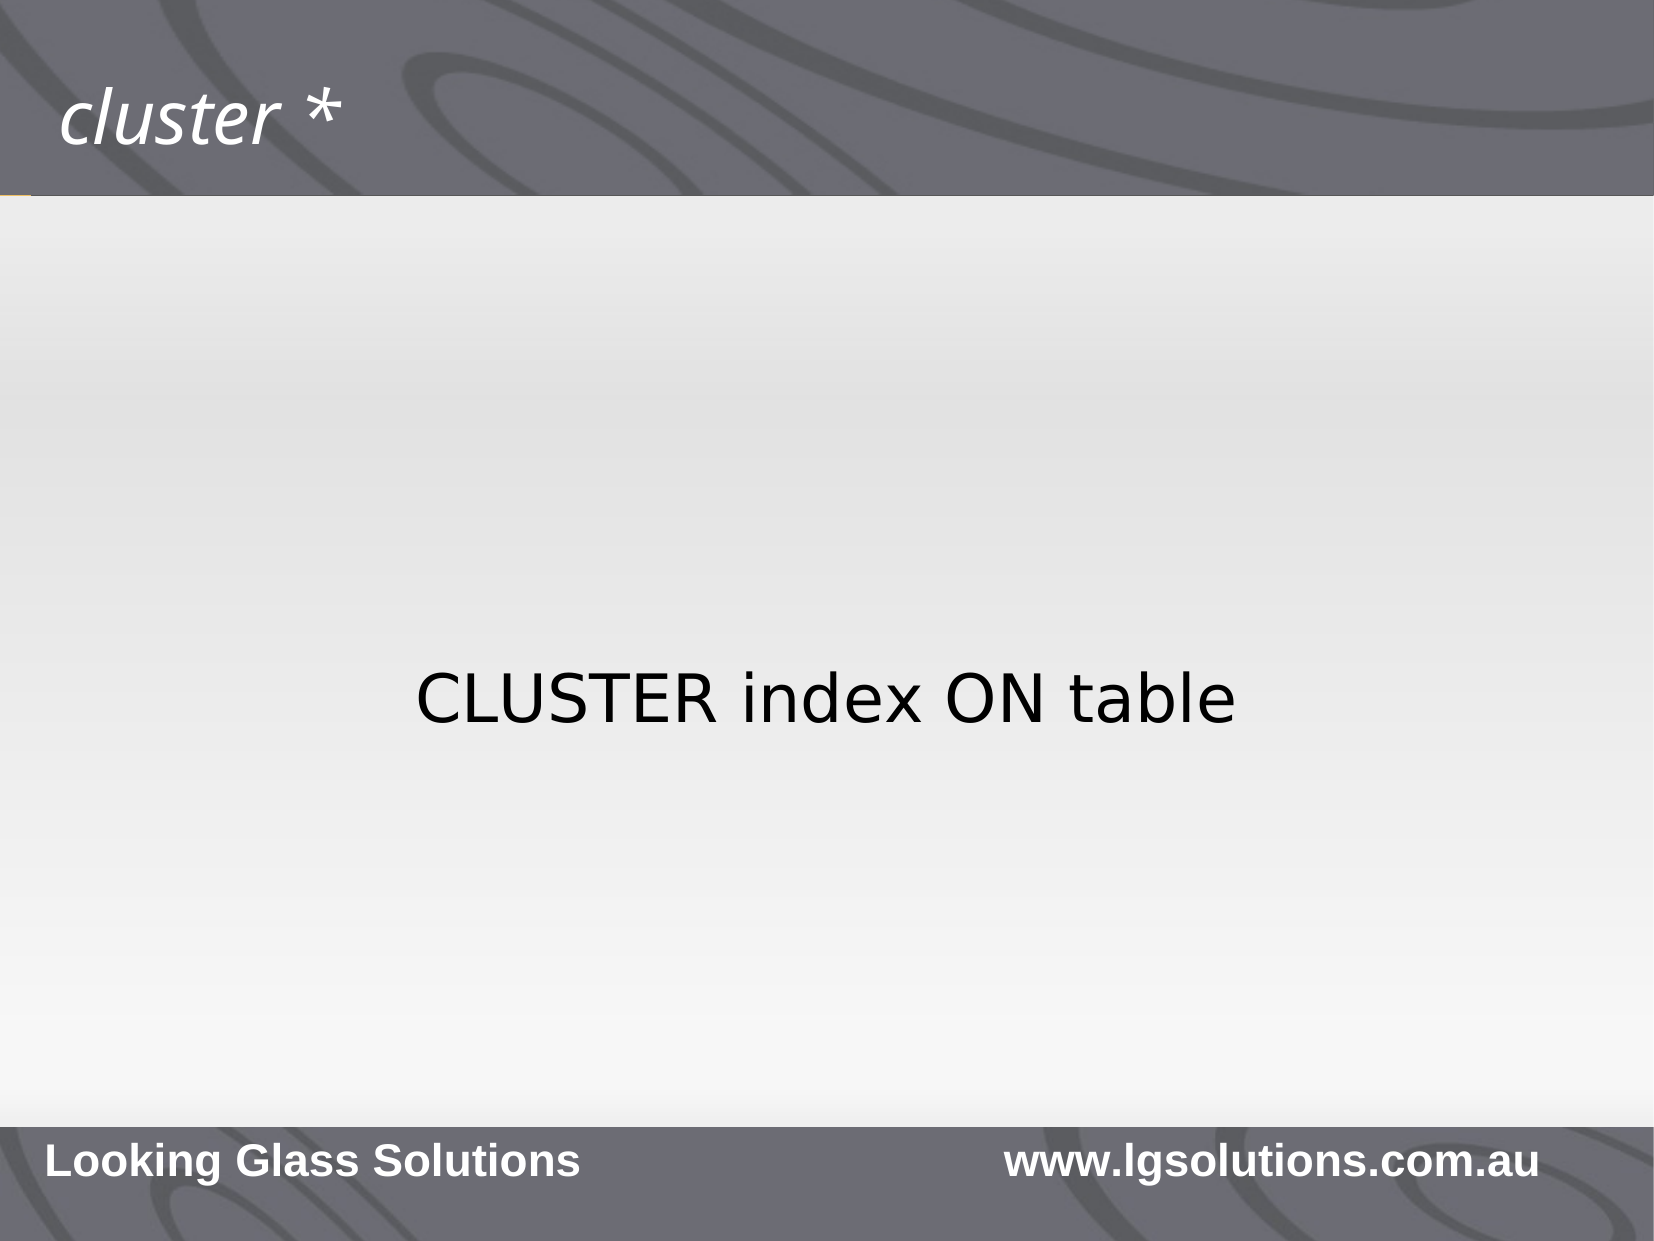

# cluster *
CLUSTER index ON table